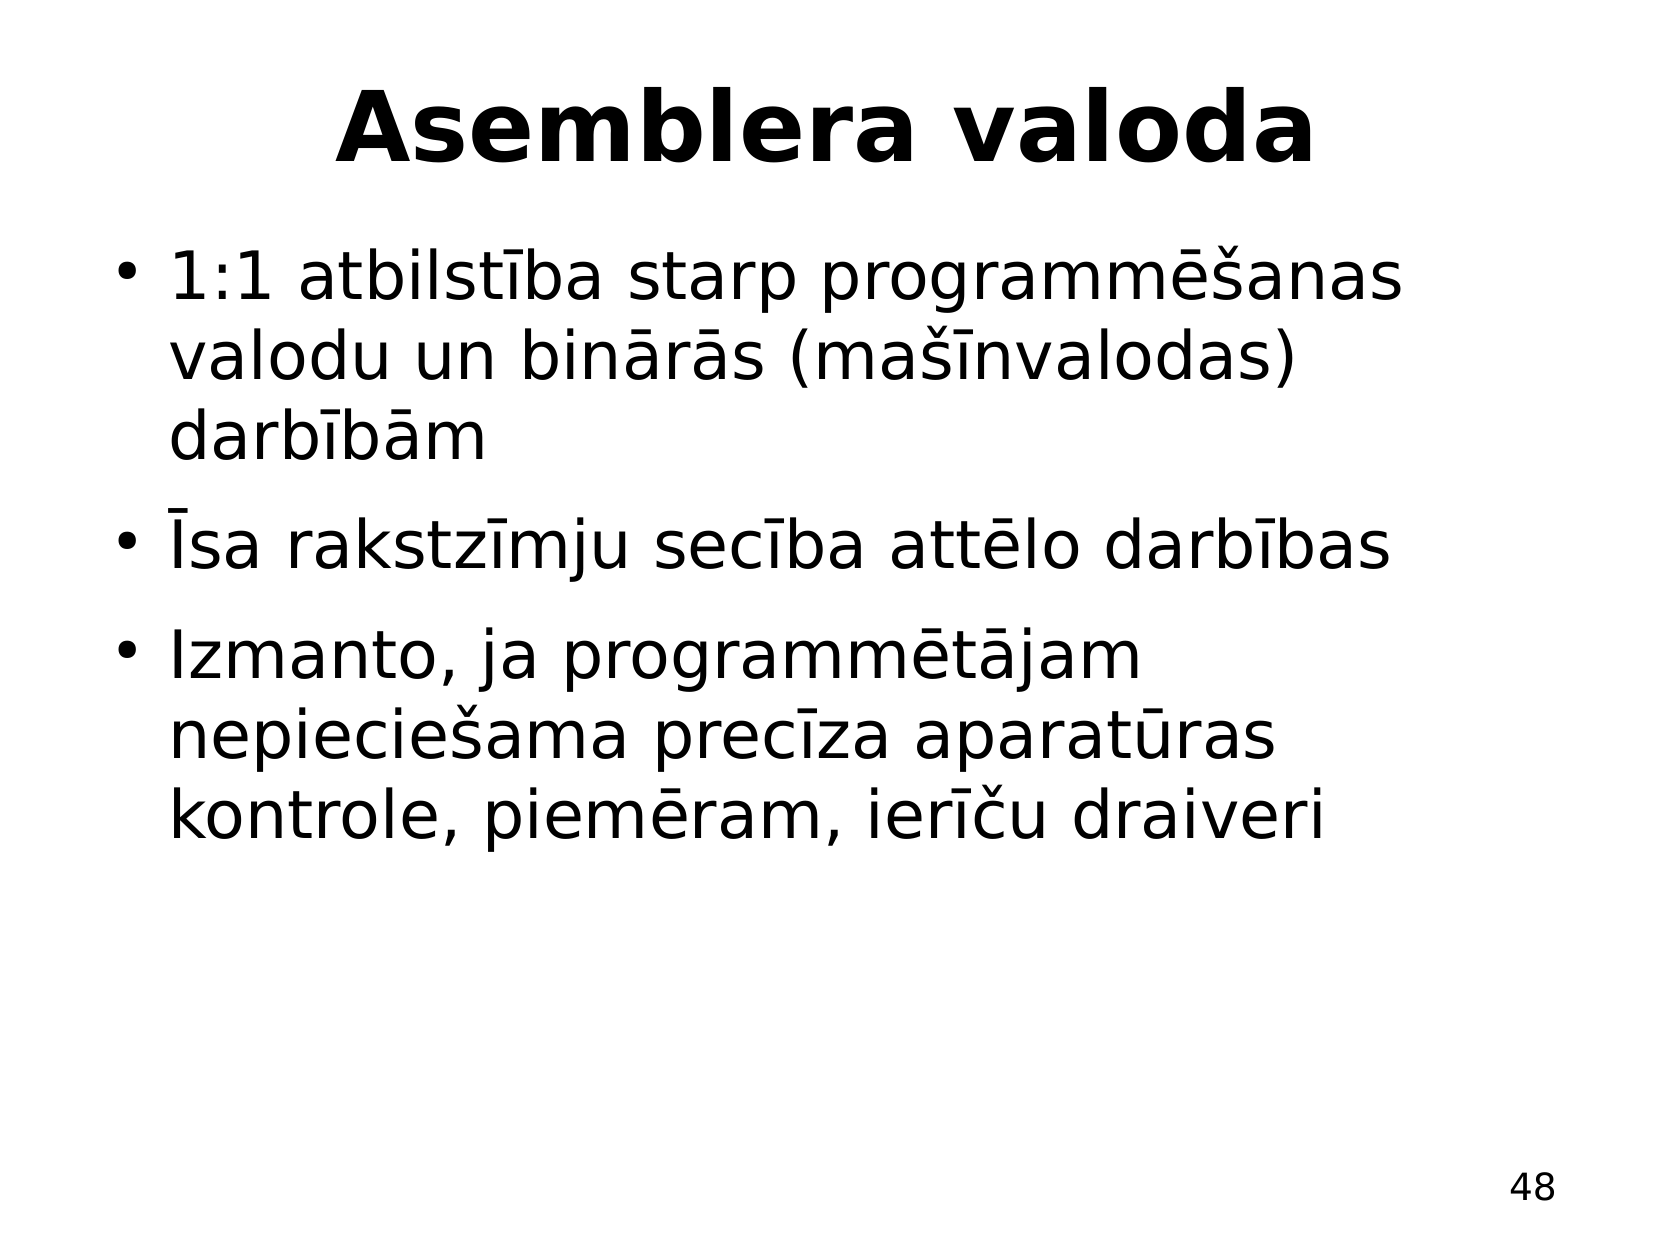

# Asemblera valoda
1:1 atbilstība starp programmēšanas valodu un binārās (mašīnvalodas) darbībām
Īsa rakstzīmju secība attēlo darbības
Izmanto, ja programmētājam nepieciešama precīza aparatūras kontrole, piemēram, ierīču draiveri